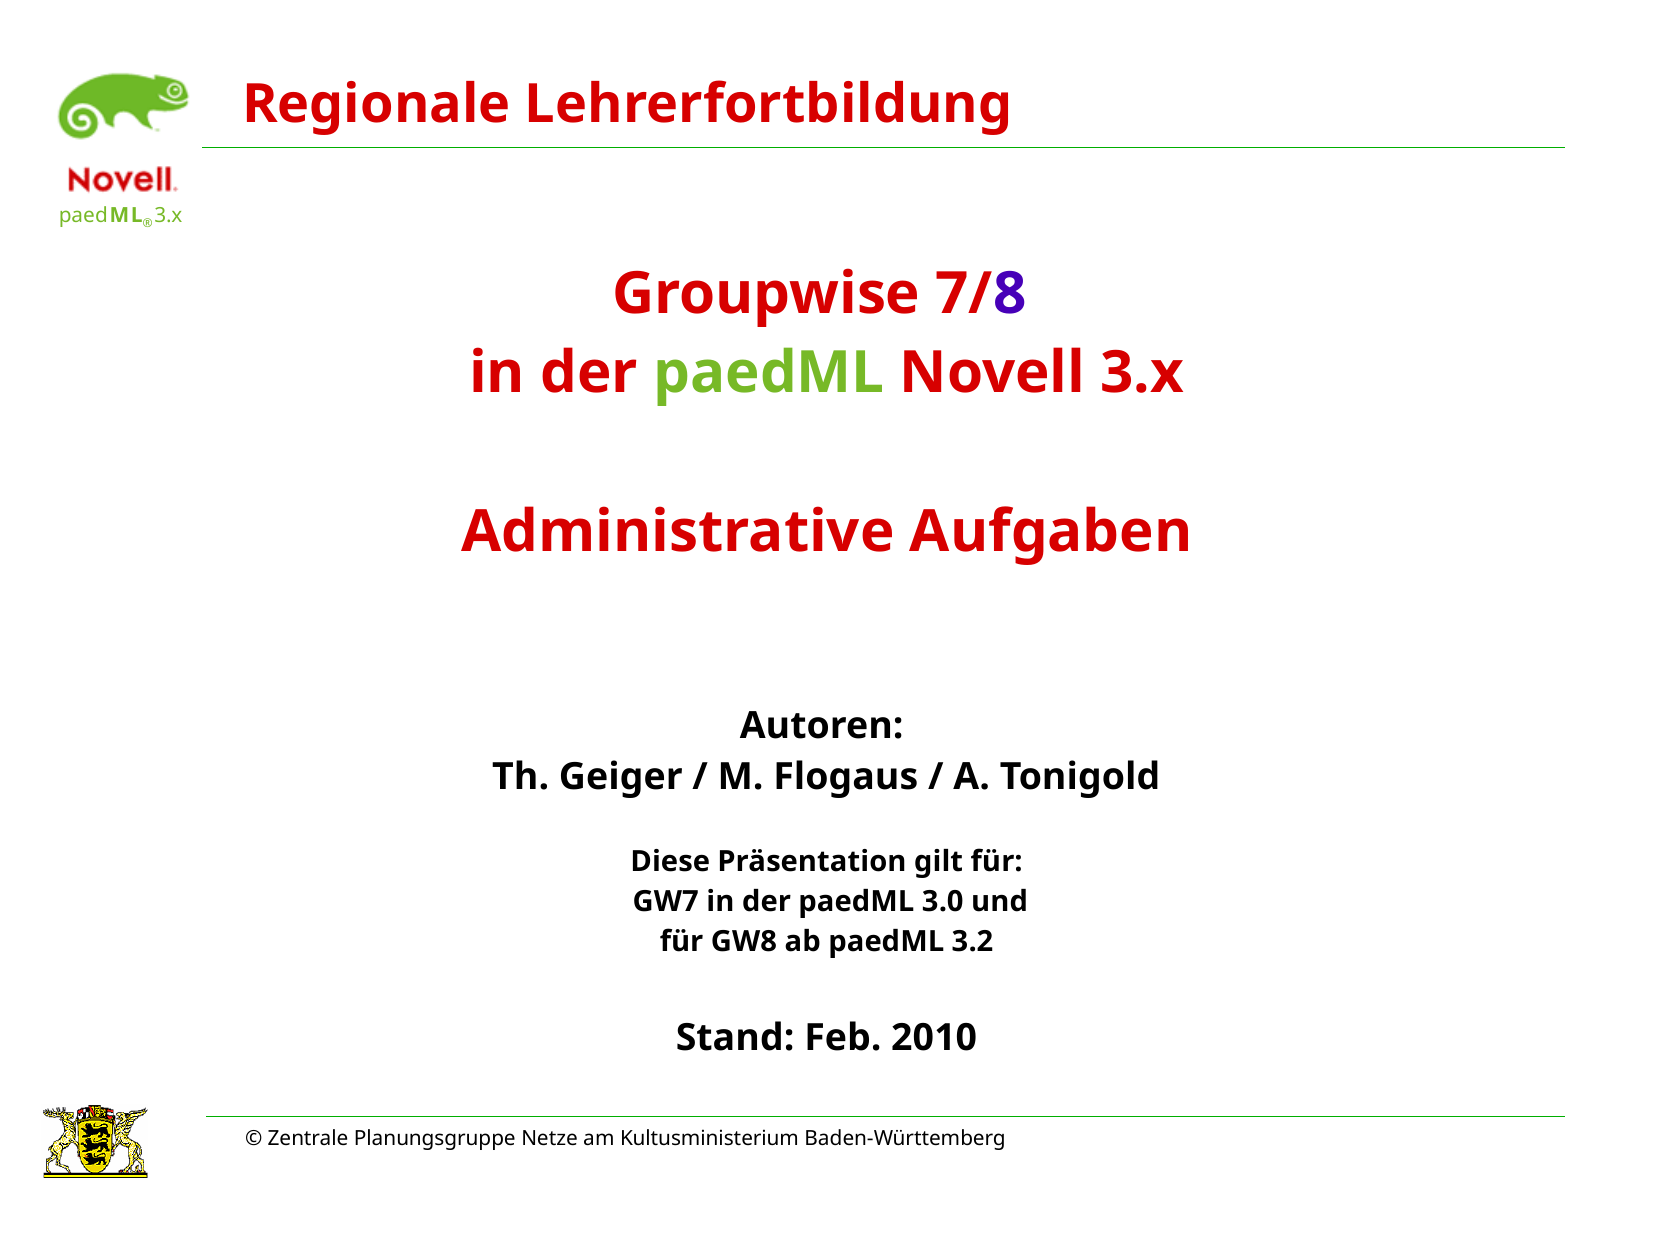

# Regionale Lehrerfortbildung
Groupwise 7/8
in der paedML Novell 3.x
Administrative Aufgaben
Autoren:
Th. Geiger / M. Flogaus / A. Tonigold
Diese Präsentation gilt für:
 GW7 in der paedML 3.0 und
für GW8 ab paedML 3.2
Stand: Feb. 2010
© Zentrale Planungsgruppe Netze am Kultusministerium Baden-Württemberg